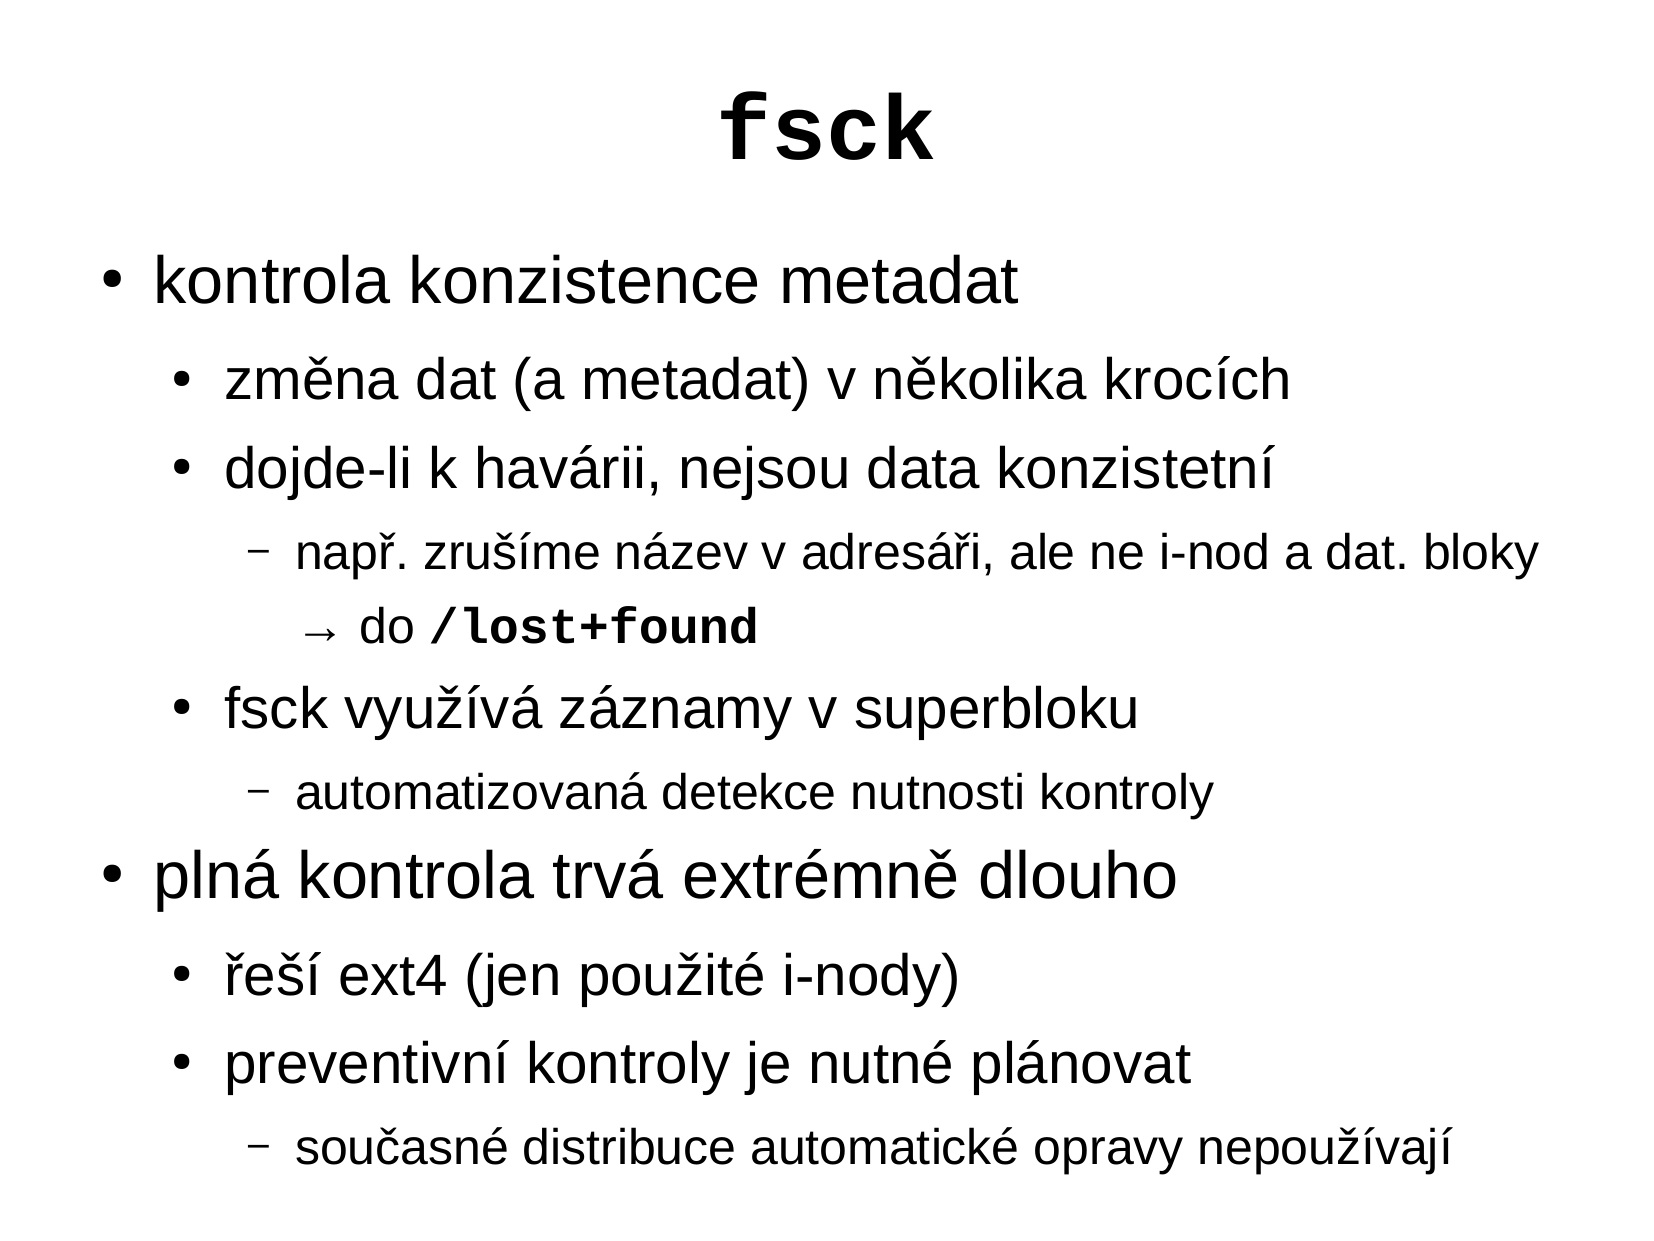

# fsck
kontrola konzistence metadat
změna dat (a metadat) v několika krocích
dojde-li k havárii, nejsou data konzistetní
např. zrušíme název v adresáři, ale ne i-nod a dat. bloky
→ do /lost+found
fsck využívá záznamy v superbloku
automatizovaná detekce nutnosti kontroly
plná kontrola trvá extrémně dlouho
řeší ext4 (jen použité i-nody)
preventivní kontroly je nutné plánovat
současné distribuce automatické opravy nepoužívají